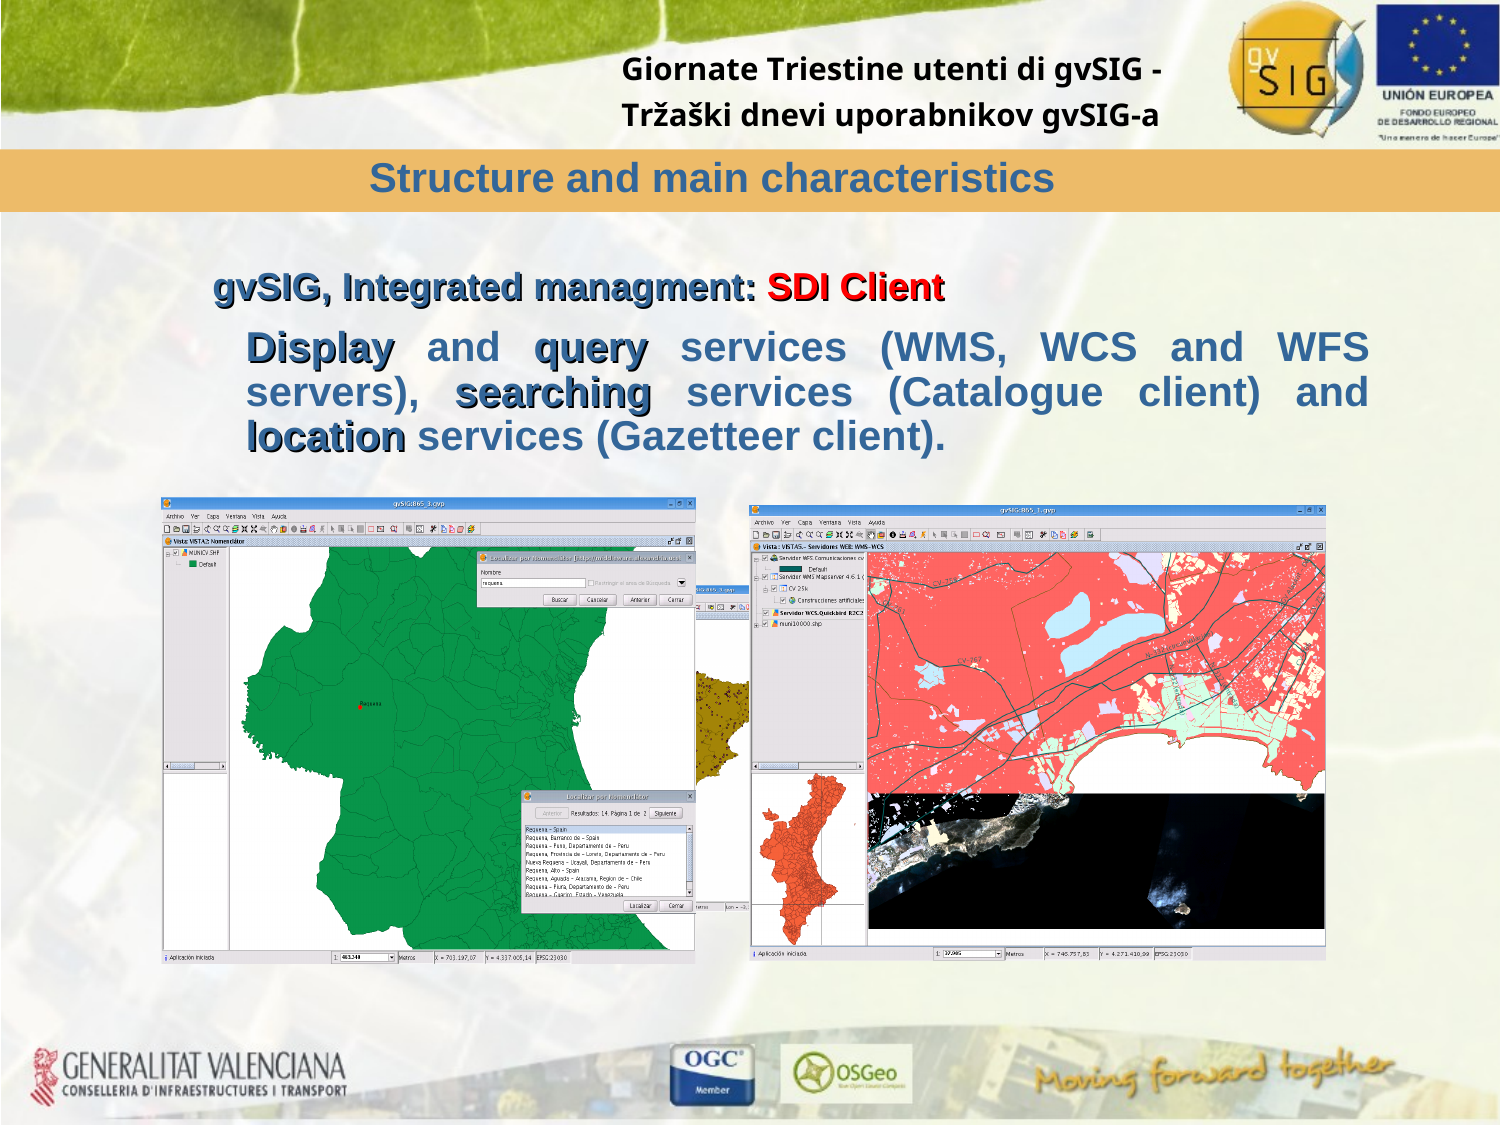

Structure and main characteristics
gvSIG, Integrated managment: SDI Client
Display and query services (WMS, WCS and WFS servers), searching services (Catalogue client) and location services (Gazetteer client).